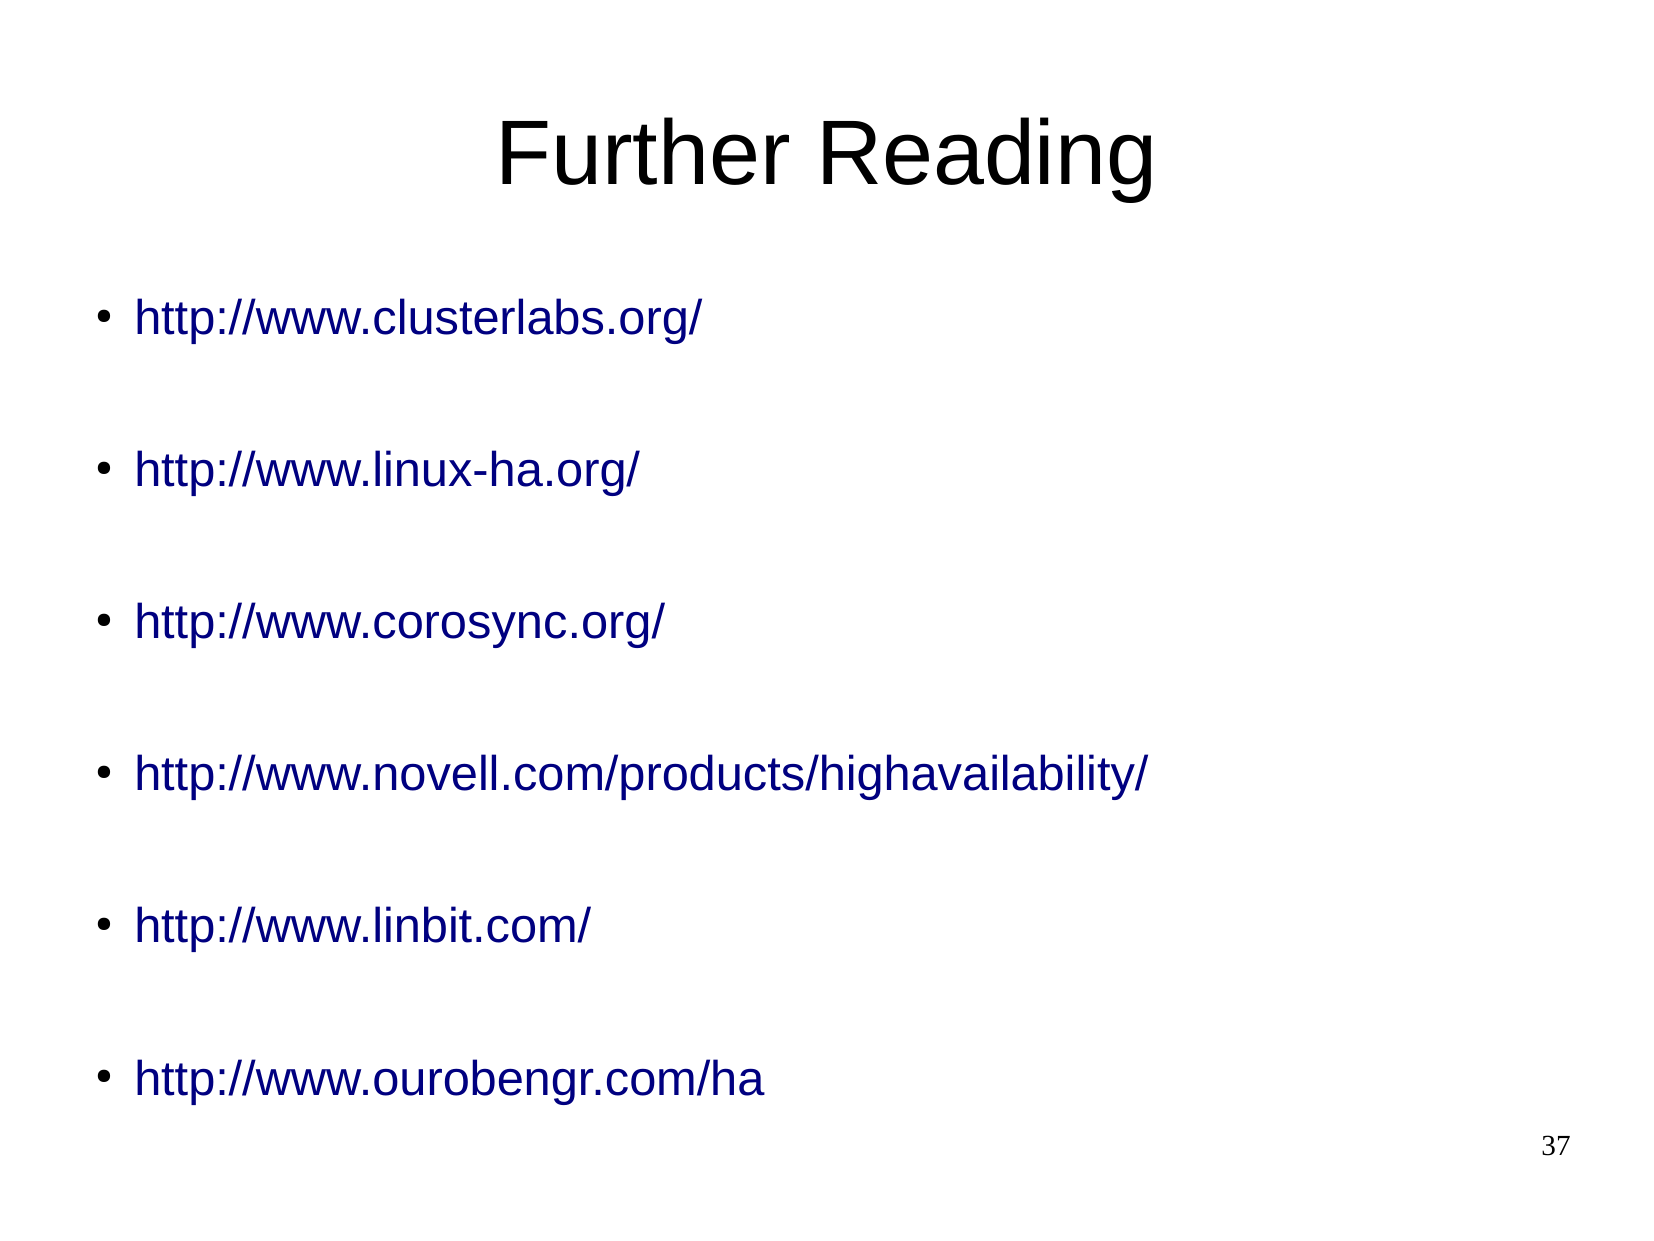

# Further Reading
http://www.clusterlabs.org/
http://www.linux-ha.org/
http://www.corosync.org/
http://www.novell.com/products/highavailability/
http://www.linbit.com/
http://www.ourobengr.com/ha
37